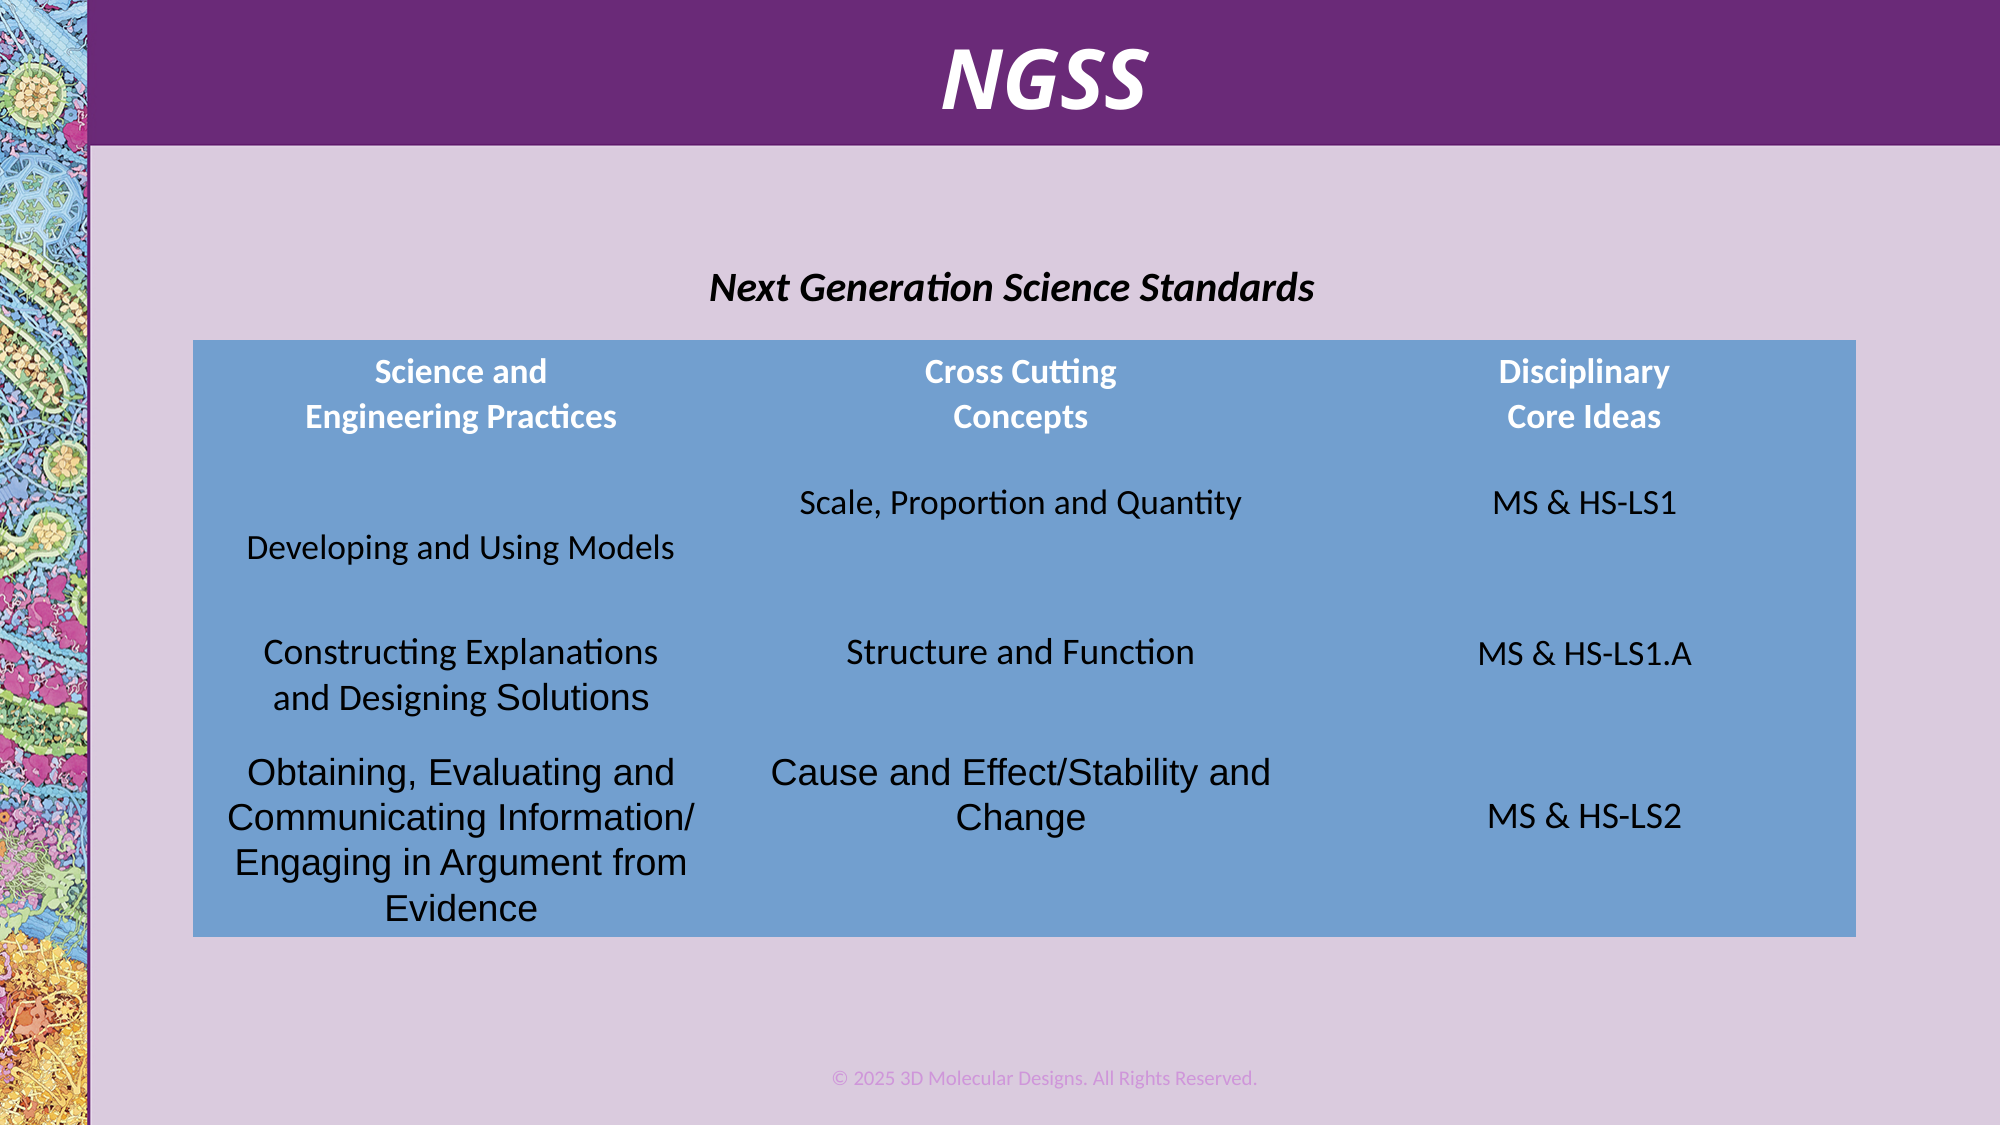

# NGSS
Next Generation Science Standards
| Science and​ Engineering Practices​ | Cross Cutting​ Concepts​ | Disciplinary​ Core Ideas​ |
| --- | --- | --- |
| Developing and Using Models​ ​ | Scale, Proportion and Quantity | MS & HS-LS1 |
| Constructing Explanations and Designing​ Solutions | Structure and Function​ | MS & HS-LS1.A |
| Obtaining, Evaluating and Communicating Information/ Engaging in Argument from Evidence | Cause and Effect/Stability and Change | MS & HS-LS2 |